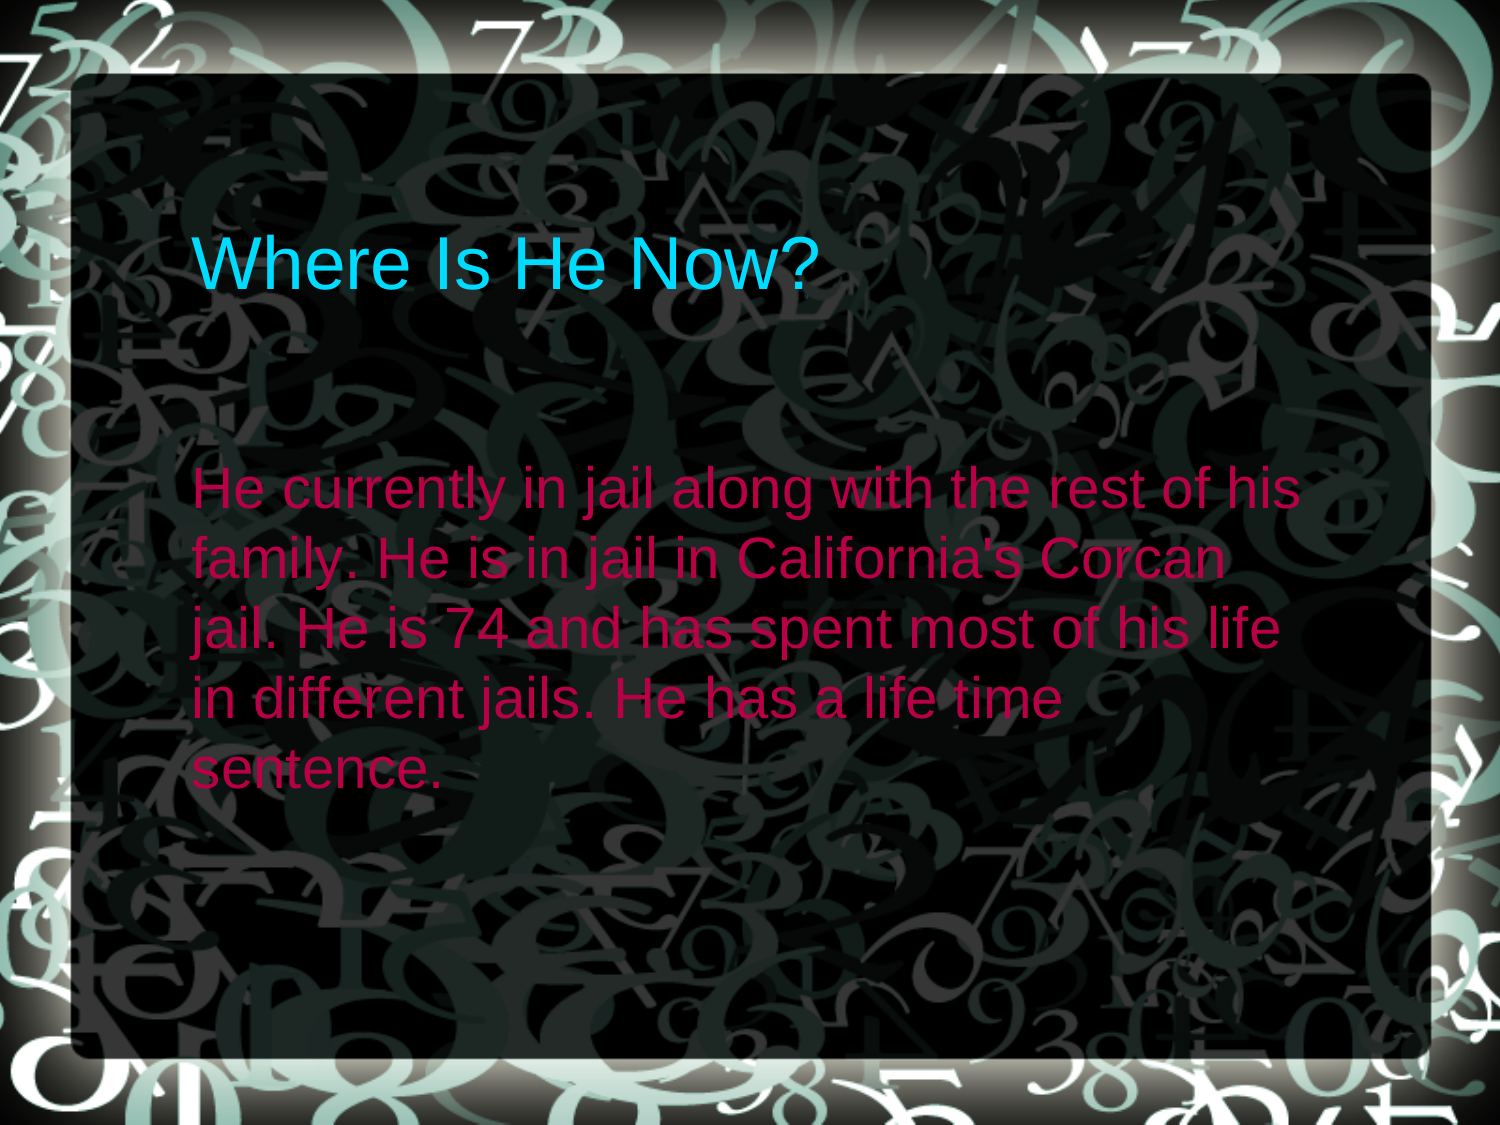

Where Is He Now?
He currently in jail along with the rest of his family. He is in jail in California's Corcan jail. He is 74 and has spent most of his life in different jails. He has a life time sentence.